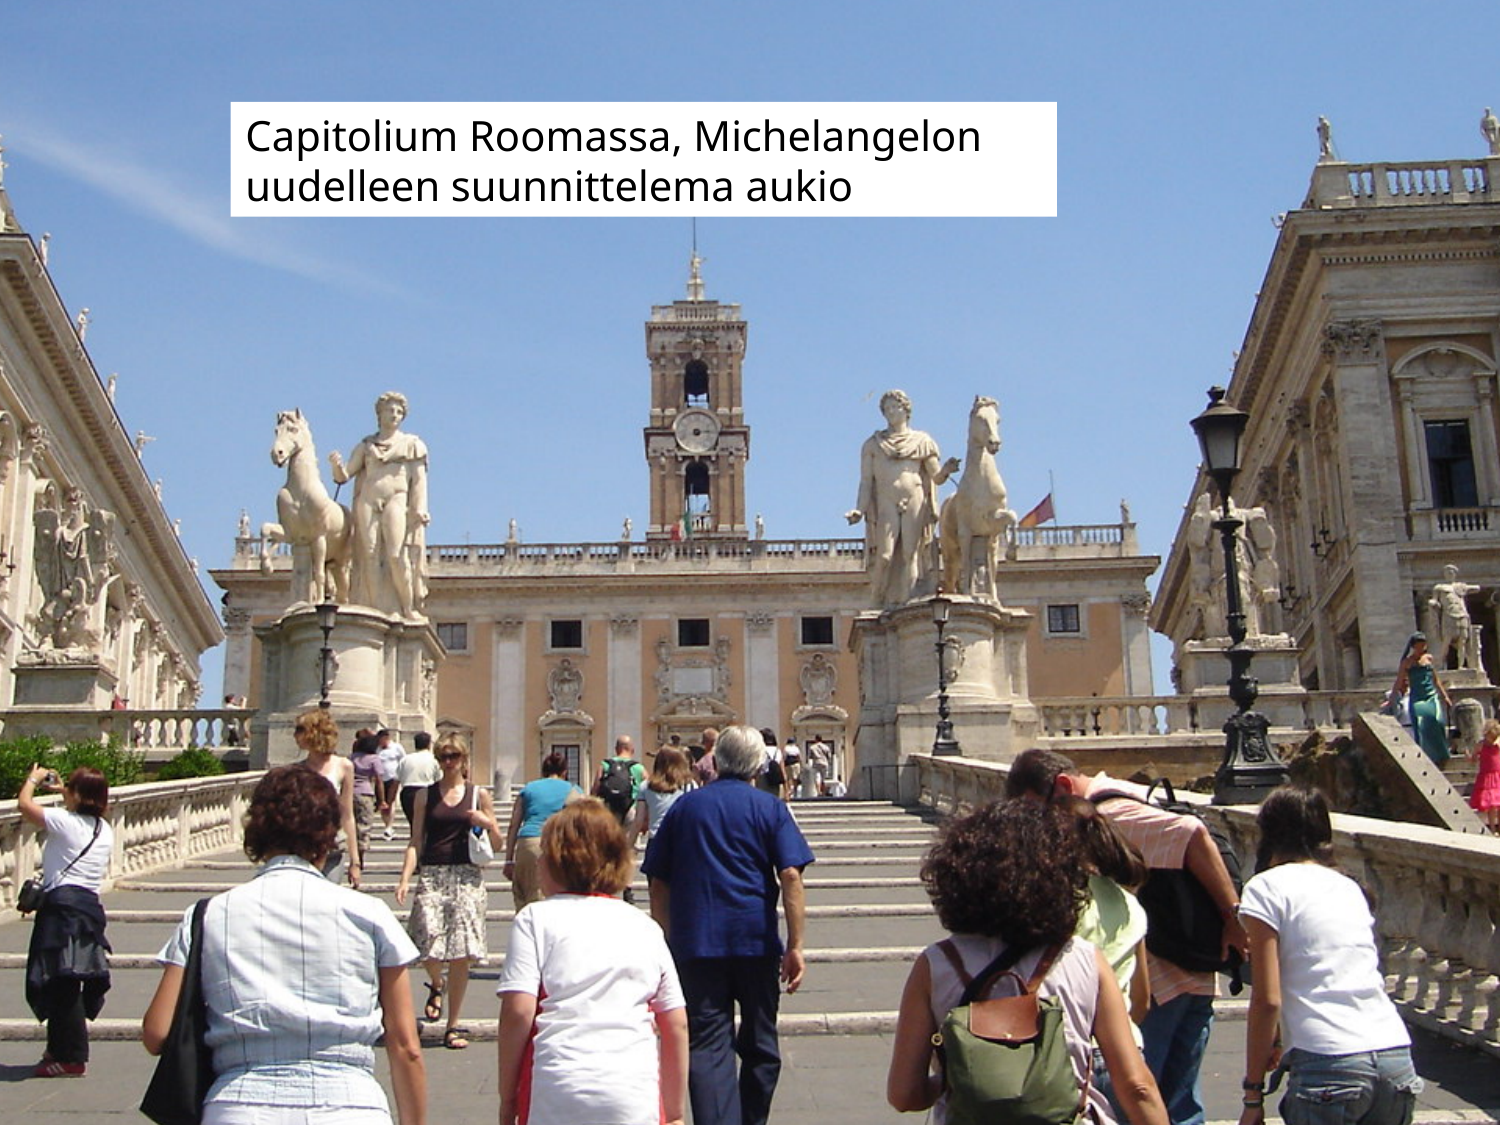

#
Capitolium Roomassa, Michelangelon uudelleen suunnittelema aukio